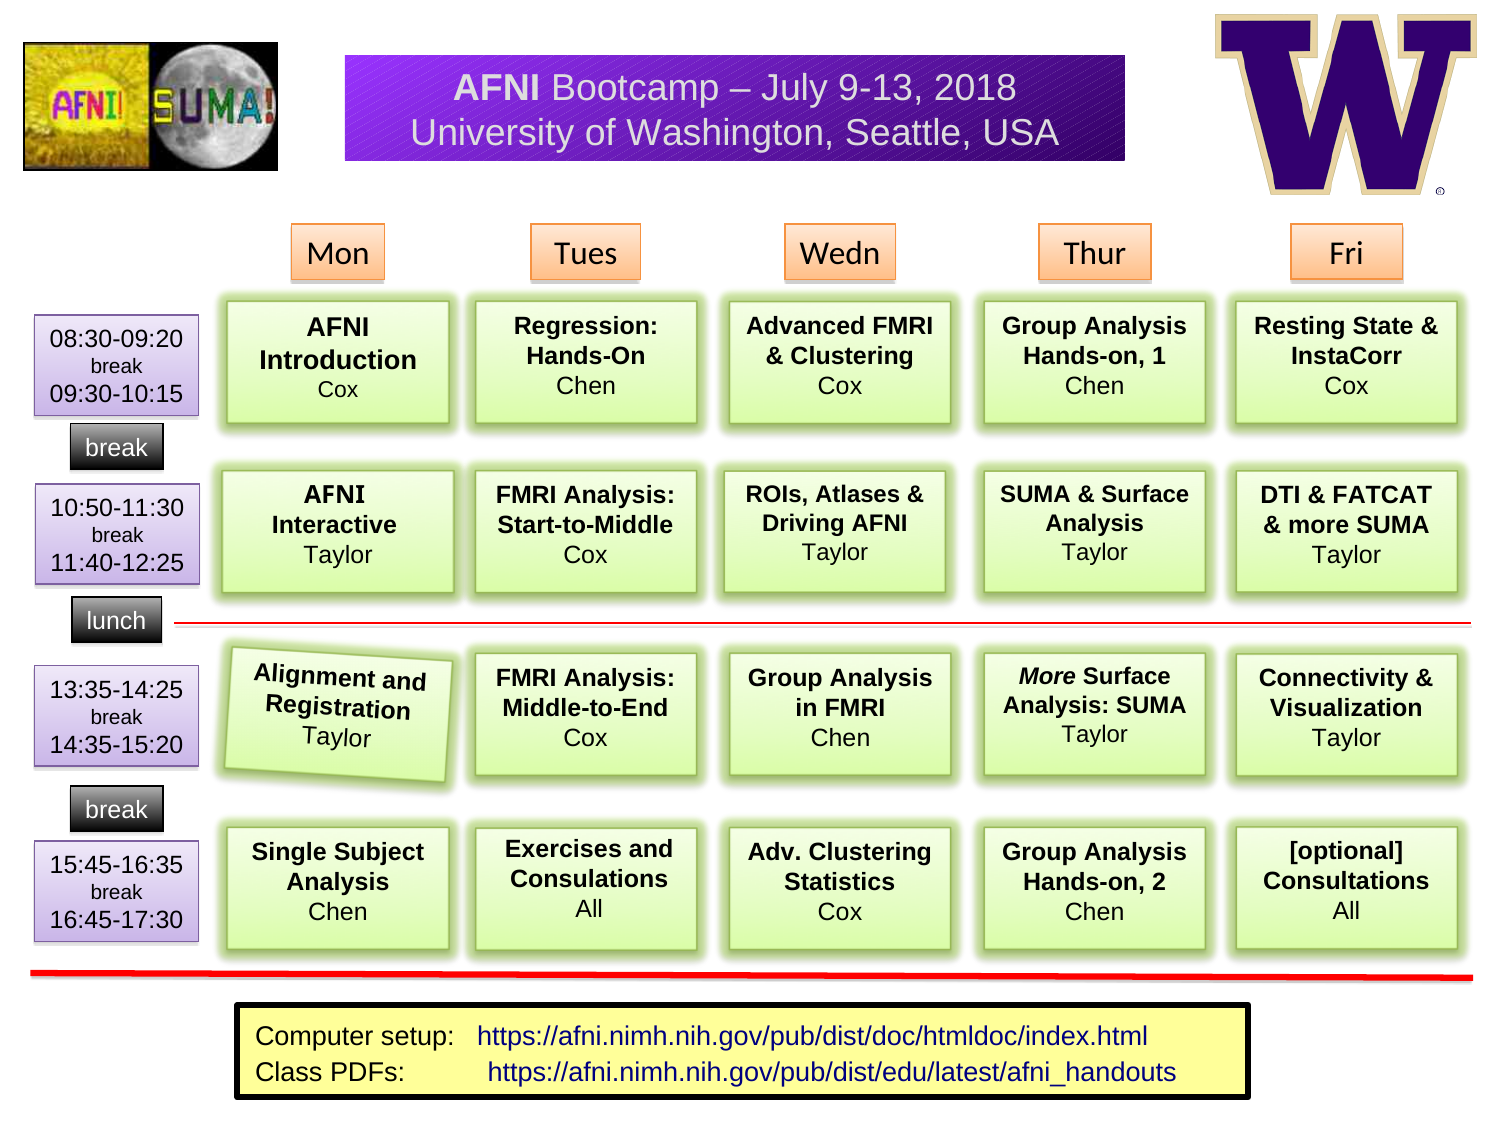

AFNI Bootcamp – July 9-13, 2018
University of Washington, Seattle, USA
Fri
Mon
Tues
Wedn
Thur
Advanced FMRI & Clustering
Cox
Group Analysis Hands-on, 1
Chen
Resting State & InstaCorr
Cox
AFNI
Introduction
Cox
Regression:
Hands-On
Chen
08:30-09:20
break
09:30-10:15
break
AFNI
Interactive
Taylor
FMRI Analysis: Start-to-Middle
Cox
SUMA & Surface Analysis
Taylor
DTI & FATCAT
& more SUMA
Taylor
ROIs, Atlases & Driving AFNI
Taylor
10:50-11:30
break
11:40-12:25
lunch
Alignment and
Registration
Taylor
More Surface Analysis: SUMA
Taylor
FMRI Analysis: Middle-to-End
Cox
Group Analysis in FMRI
Chen
Connectivity & Visualization
Taylor
13:35-14:25
break
14:35-15:20
break
Adv. Clustering Statistics
Cox
Single Subject Analysis
Chen
Group Analysis Hands-on, 2
Chen
[optional]
Consultations
All
Exercises and Consulations
All
15:45-16:35
break
16:45-17:30
Computer setup: https://afni.nimh.nih.gov/pub/dist/doc/htmldoc/index.html
Class PDFs: https://afni.nimh.nih.gov/pub/dist/edu/latest/afni_handouts